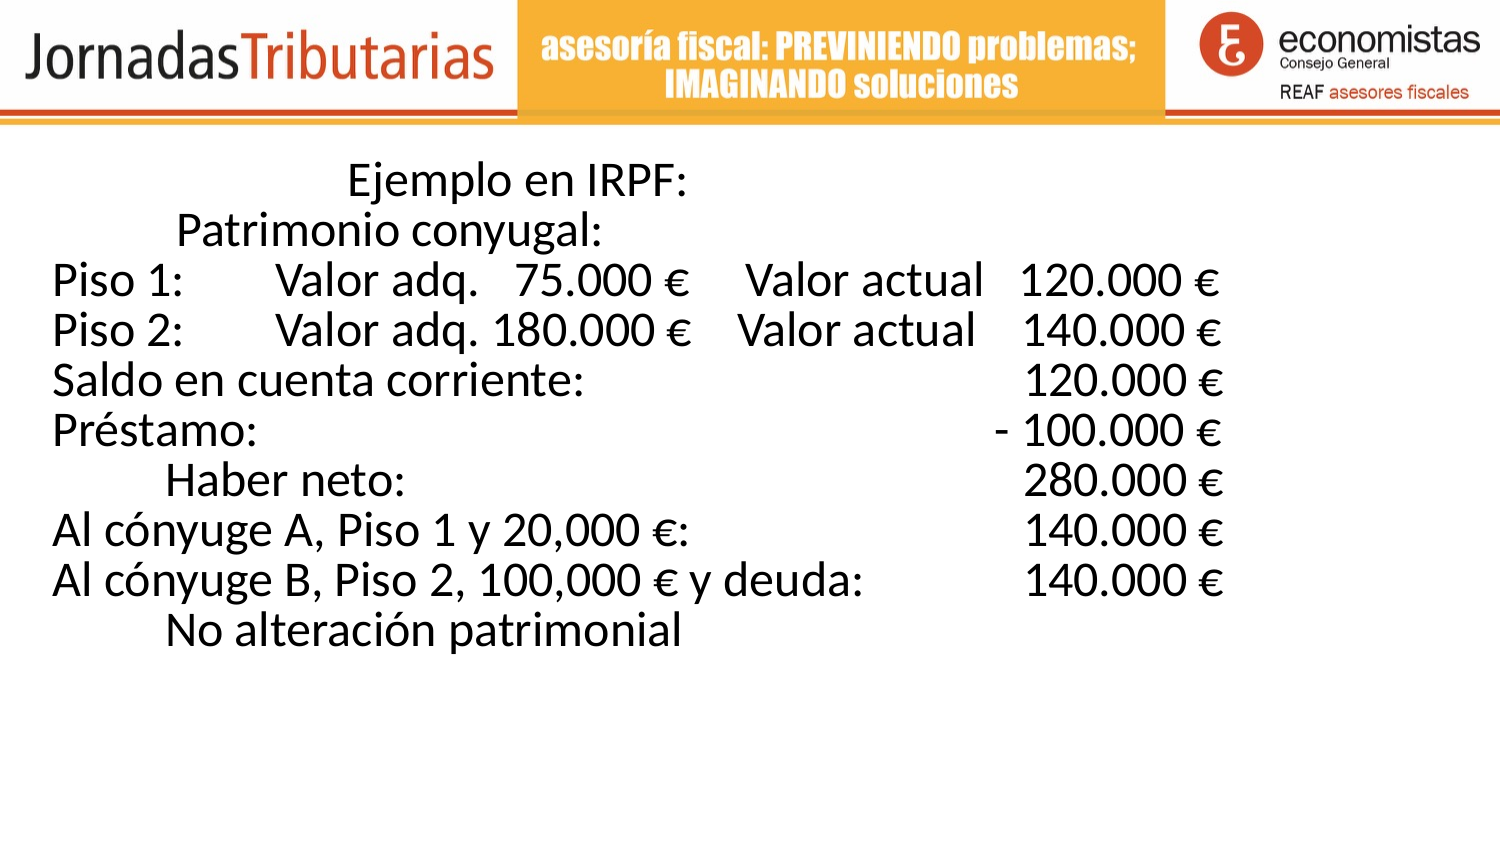

Ejemplo en IRPF:
 Patrimonio conyugal:
Piso 1: Valor adq. 75.000 € Valor actual 120.000 €
Piso 2: Valor adq. 180.000 € Valor actual 140.000 €
Saldo en cuenta corriente: 	 120.000 €
Préstamo: 	 - 100.000 €
 Haber neto: 	 280.000 €
Al cónyuge A, Piso 1 y 20,000 €: 		 140.000 €
Al cónyuge B, Piso 2, 100,000 € y deuda: 		 140.000 €
 No alteración patrimonial